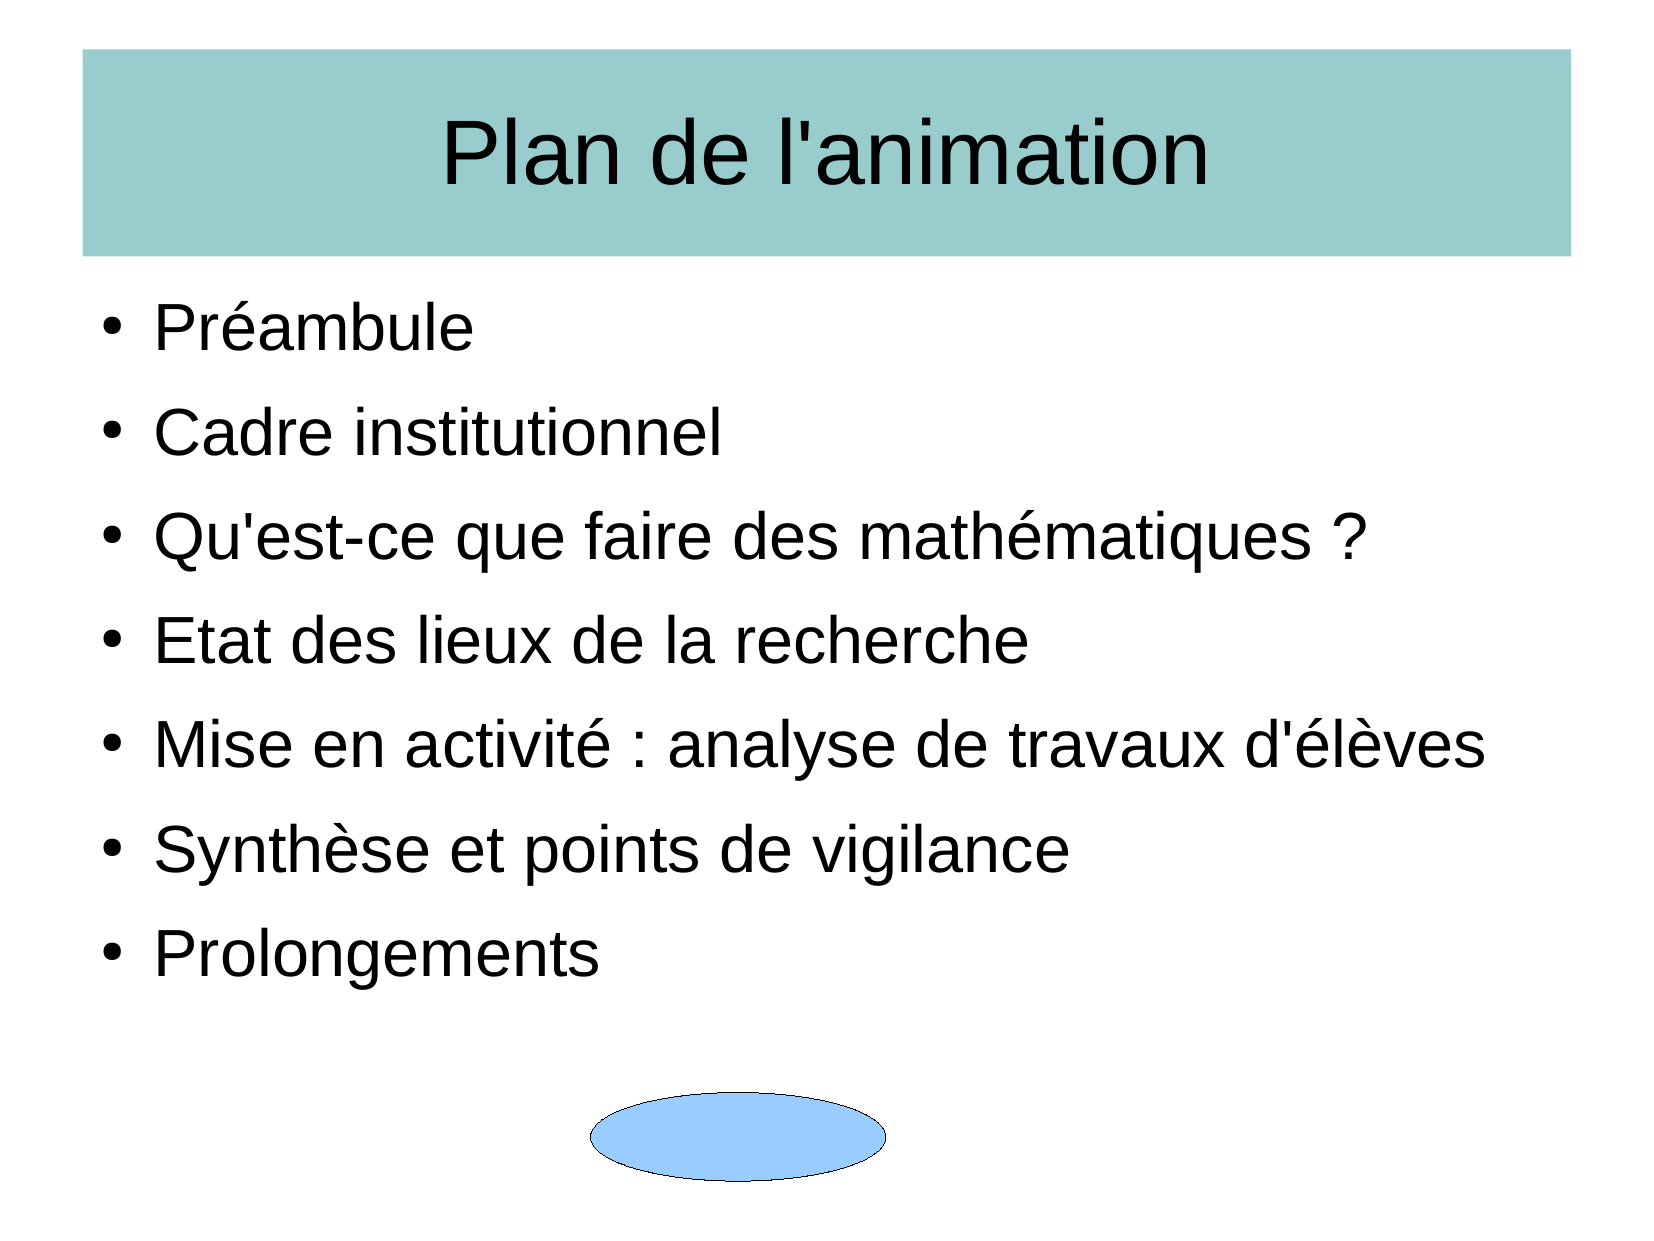

# Plan de l'animation
Préambule
Cadre institutionnel
Qu'est-ce que faire des mathématiques ?
Etat des lieux de la recherche
Mise en activité : analyse de travaux d'élèves
Synthèse et points de vigilance
Prolongements